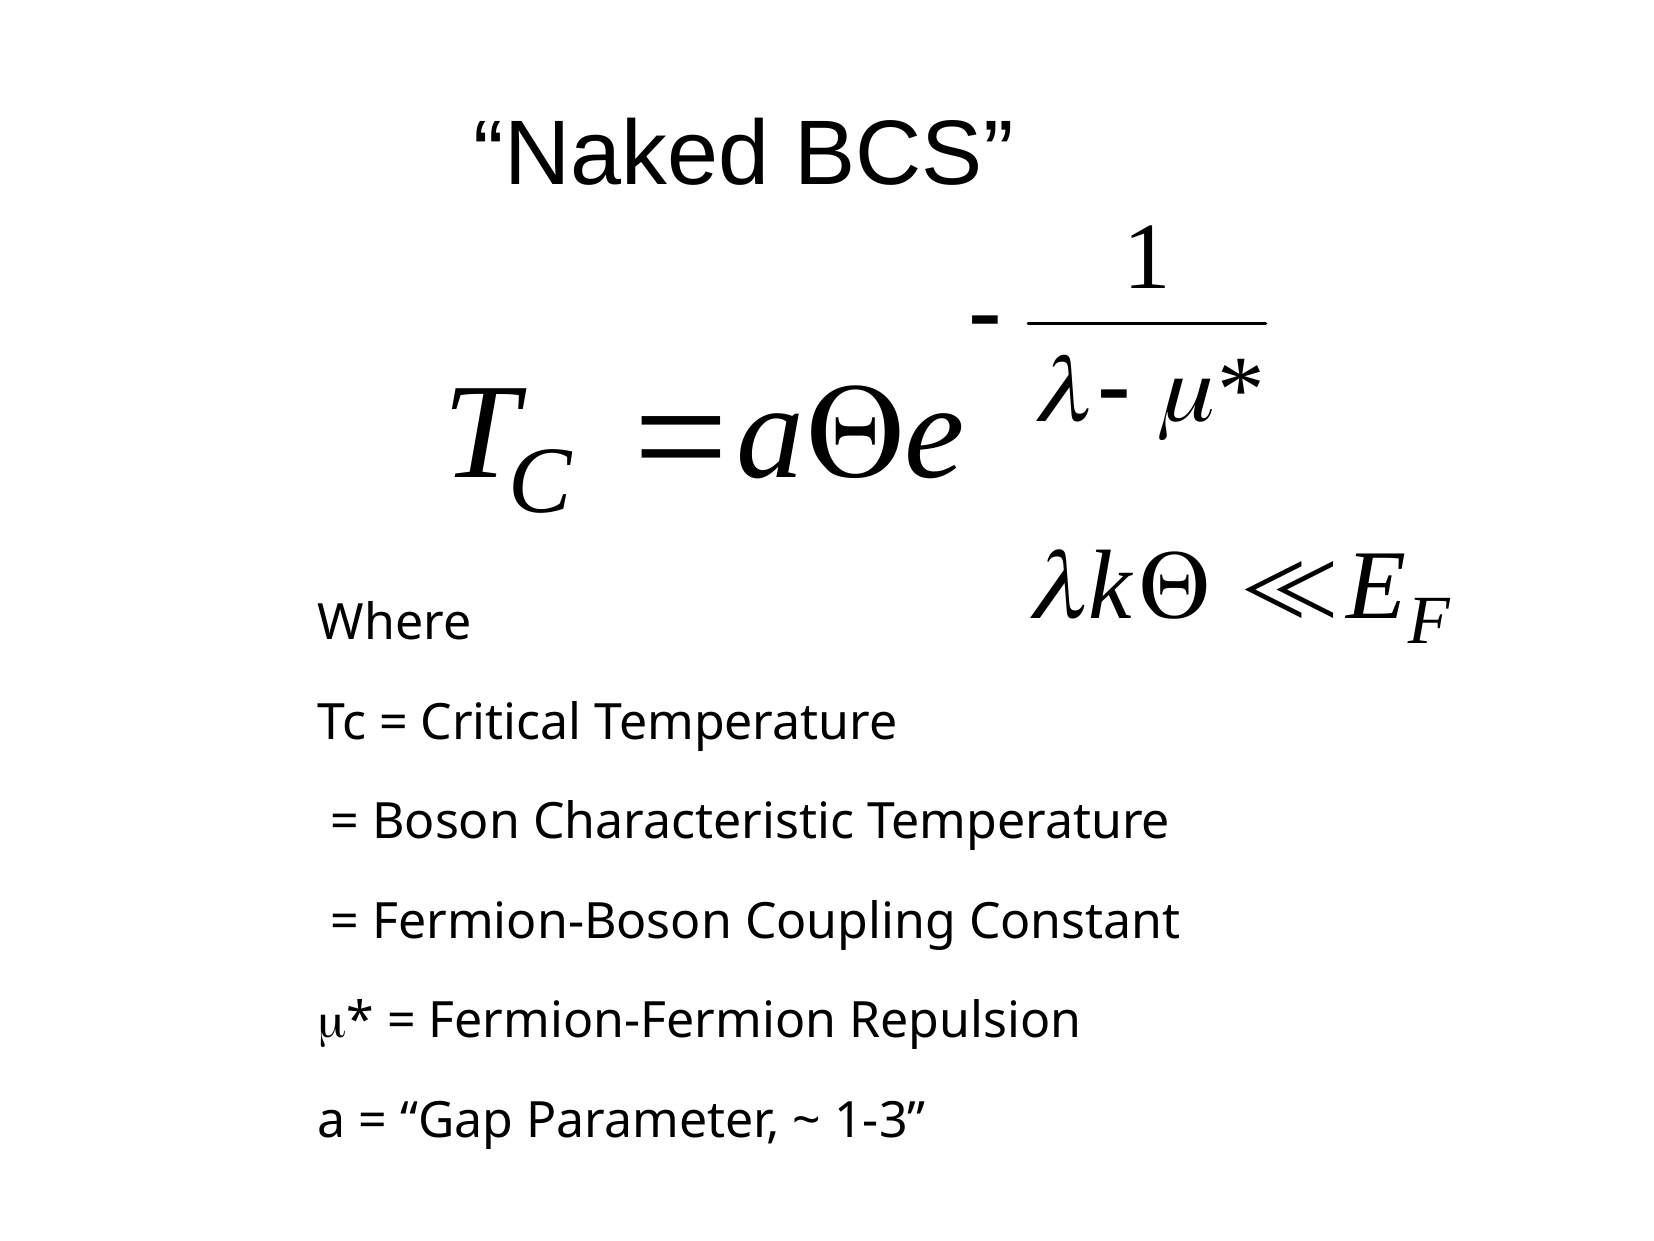

# “Naked BCS”
Where
Tc = Critical Temperature
 = Boson Characteristic Temperature
 = Fermion-Boson Coupling Constant
* = Fermion-Fermion Repulsion
a = “Gap Parameter, ~ 1-3”